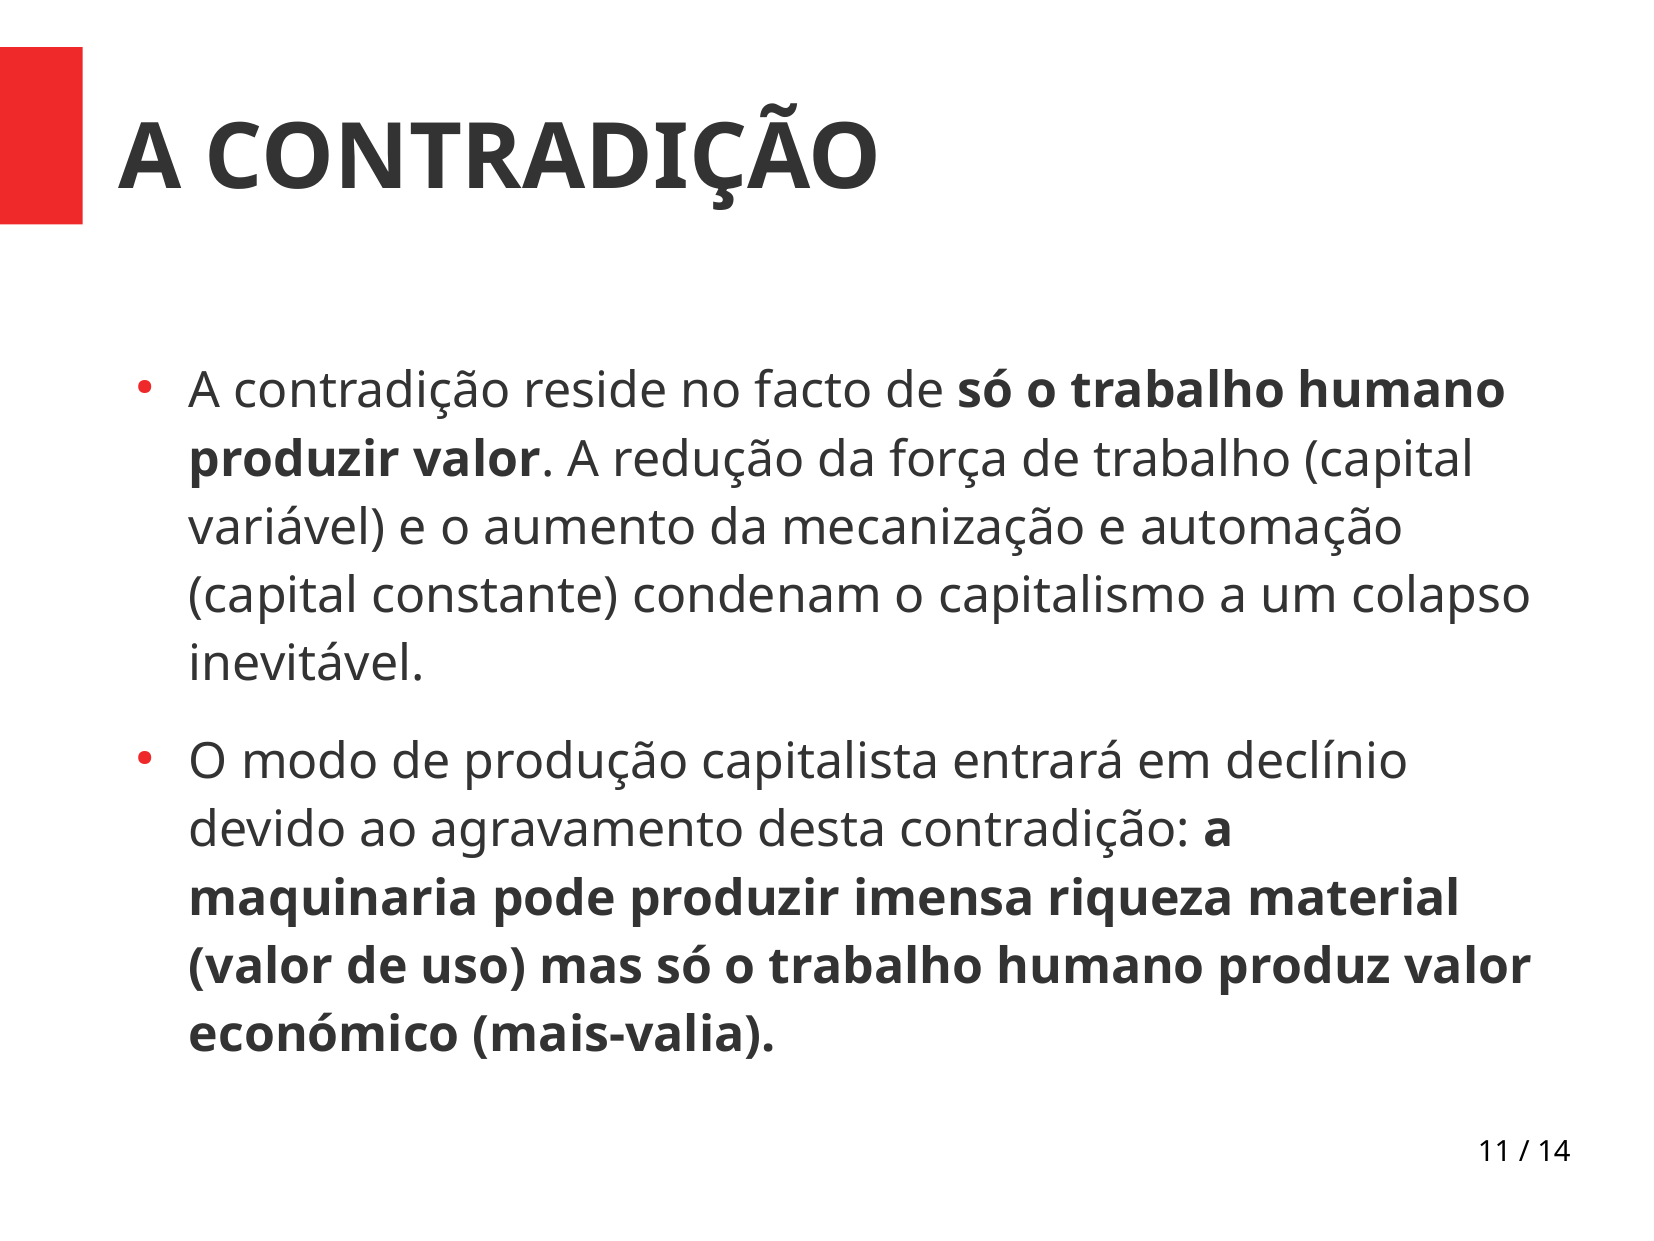

# A CONTRADIÇÃO
A contradição reside no facto de só o trabalho humano produzir valor. A redução da força de trabalho (capital variável) e o aumento da mecanização e automação (capital constante) condenam o capitalismo a um colapso inevitável.
O modo de produção capitalista entrará em declínio devido ao agravamento desta contradição: a maquinaria pode produzir imensa riqueza material (valor de uso) mas só o trabalho humano produz valor económico (mais-valia).
11